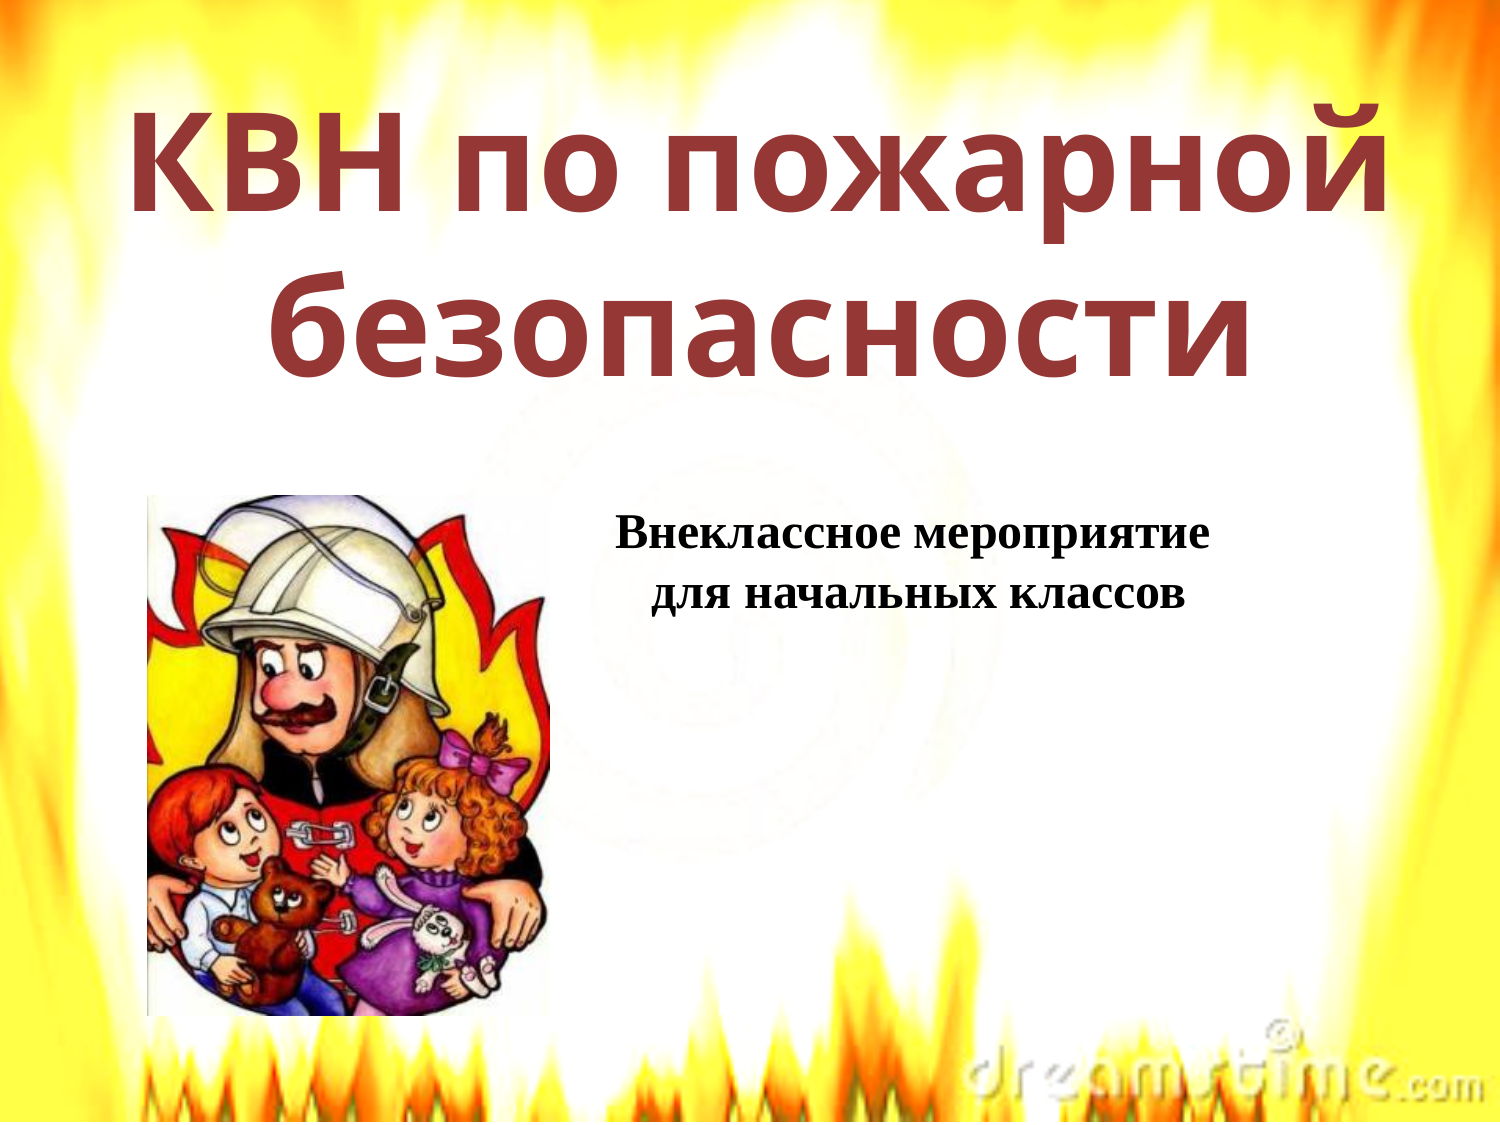

КВН по пожарной
безопасности
Внеклассное мероприятие
для начальных классов